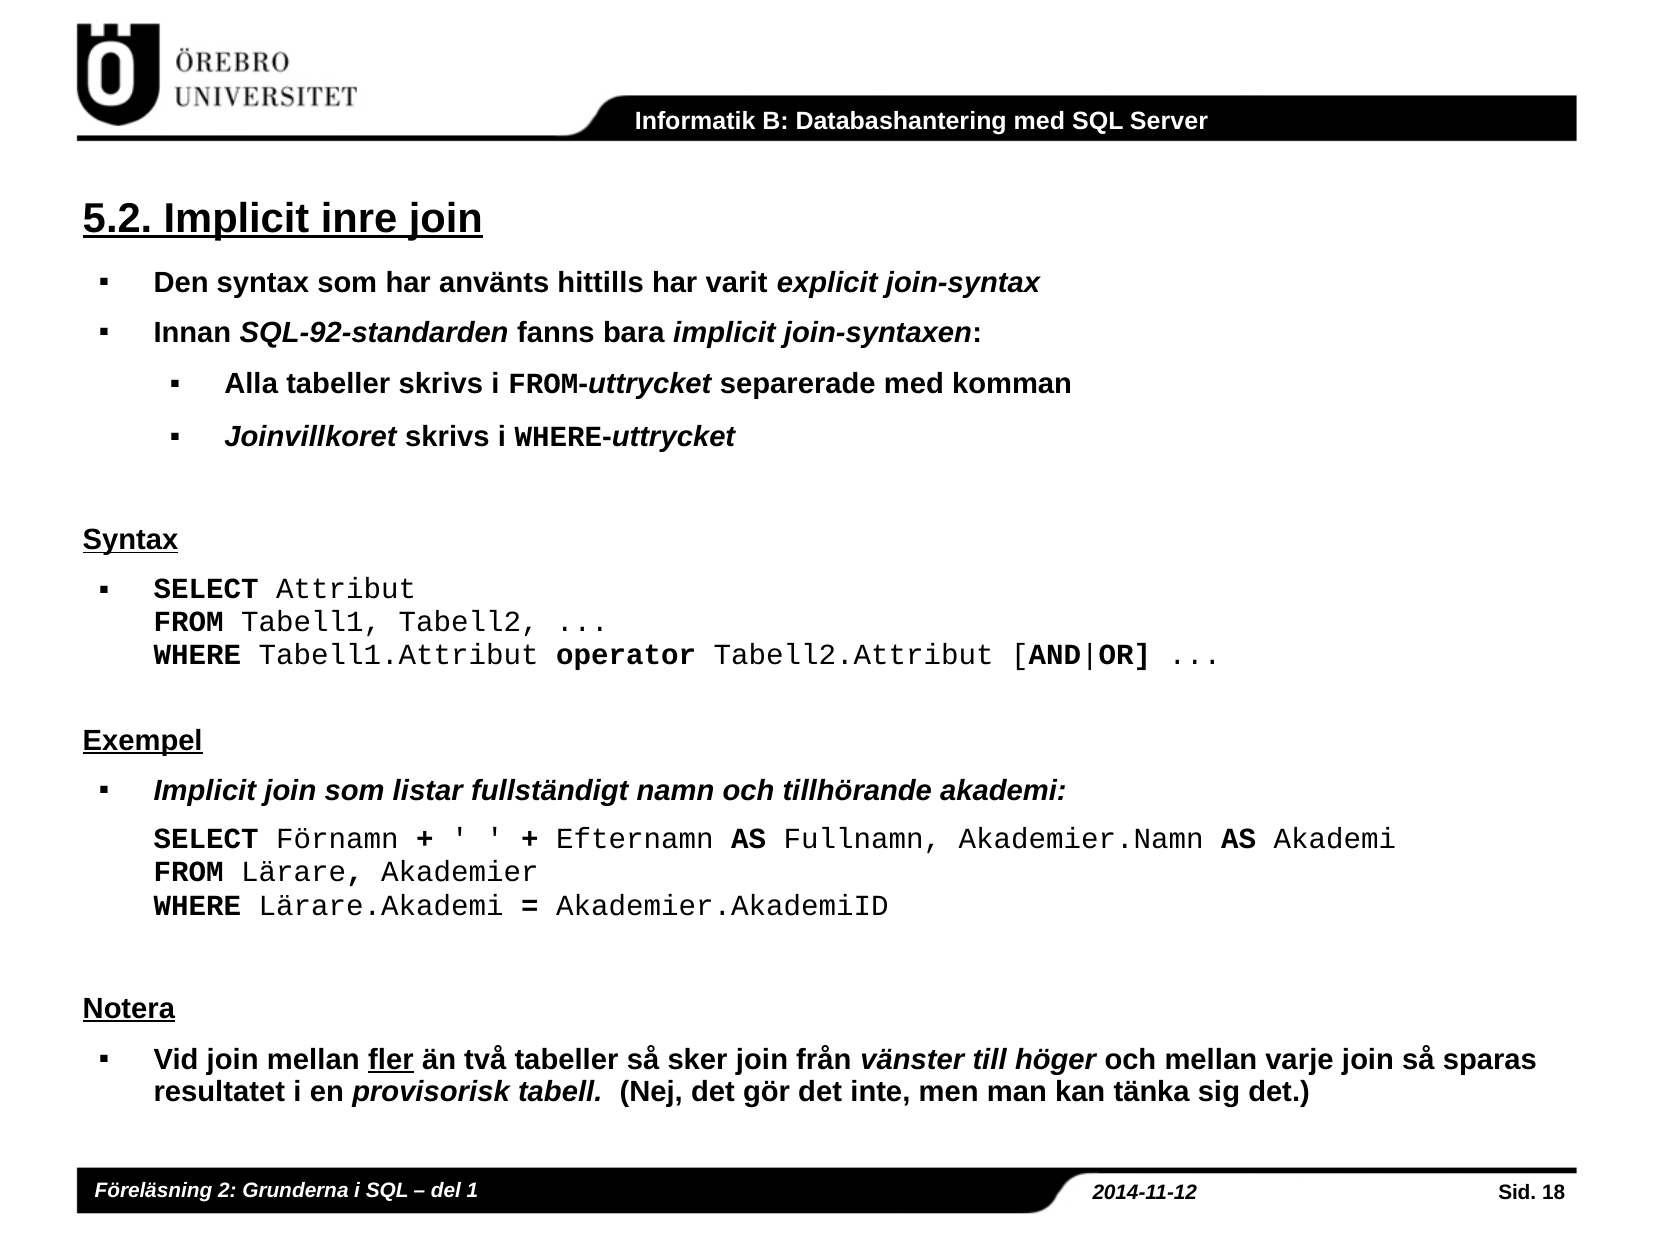

# 5.2. Implicit inre join
Den syntax som har använts hittills har varit explicit join-syntax
Innan SQL-92-standarden fanns bara implicit join-syntaxen:
Alla tabeller skrivs i FROM-uttrycket separerade med komman
Joinvillkoret skrivs i WHERE-uttrycket
Syntax
SELECT Attribut
FROM Tabell1, Tabell2, ...
WHERE Tabell1.Attribut operator Tabell2.Attribut [AND|OR] ...
Exempel
Implicit join som listar fullständigt namn och tillhörande akademi:
SELECT Förnamn + ' ' + Efternamn AS Fullnamn, Akademier.Namn AS Akademi
FROM Lärare, Akademier
WHERE Lärare.Akademi = Akademier.AkademiID
Notera
Vid join mellan fler än två tabeller så sker join från vänster till höger och mellan varje join så sparas resultatet i en provisorisk tabell. (Nej, det gör det inte, men man kan tänka sig det.)
Föreläsning 2: Grunderna i SQL – del 1
2014-11-12
18